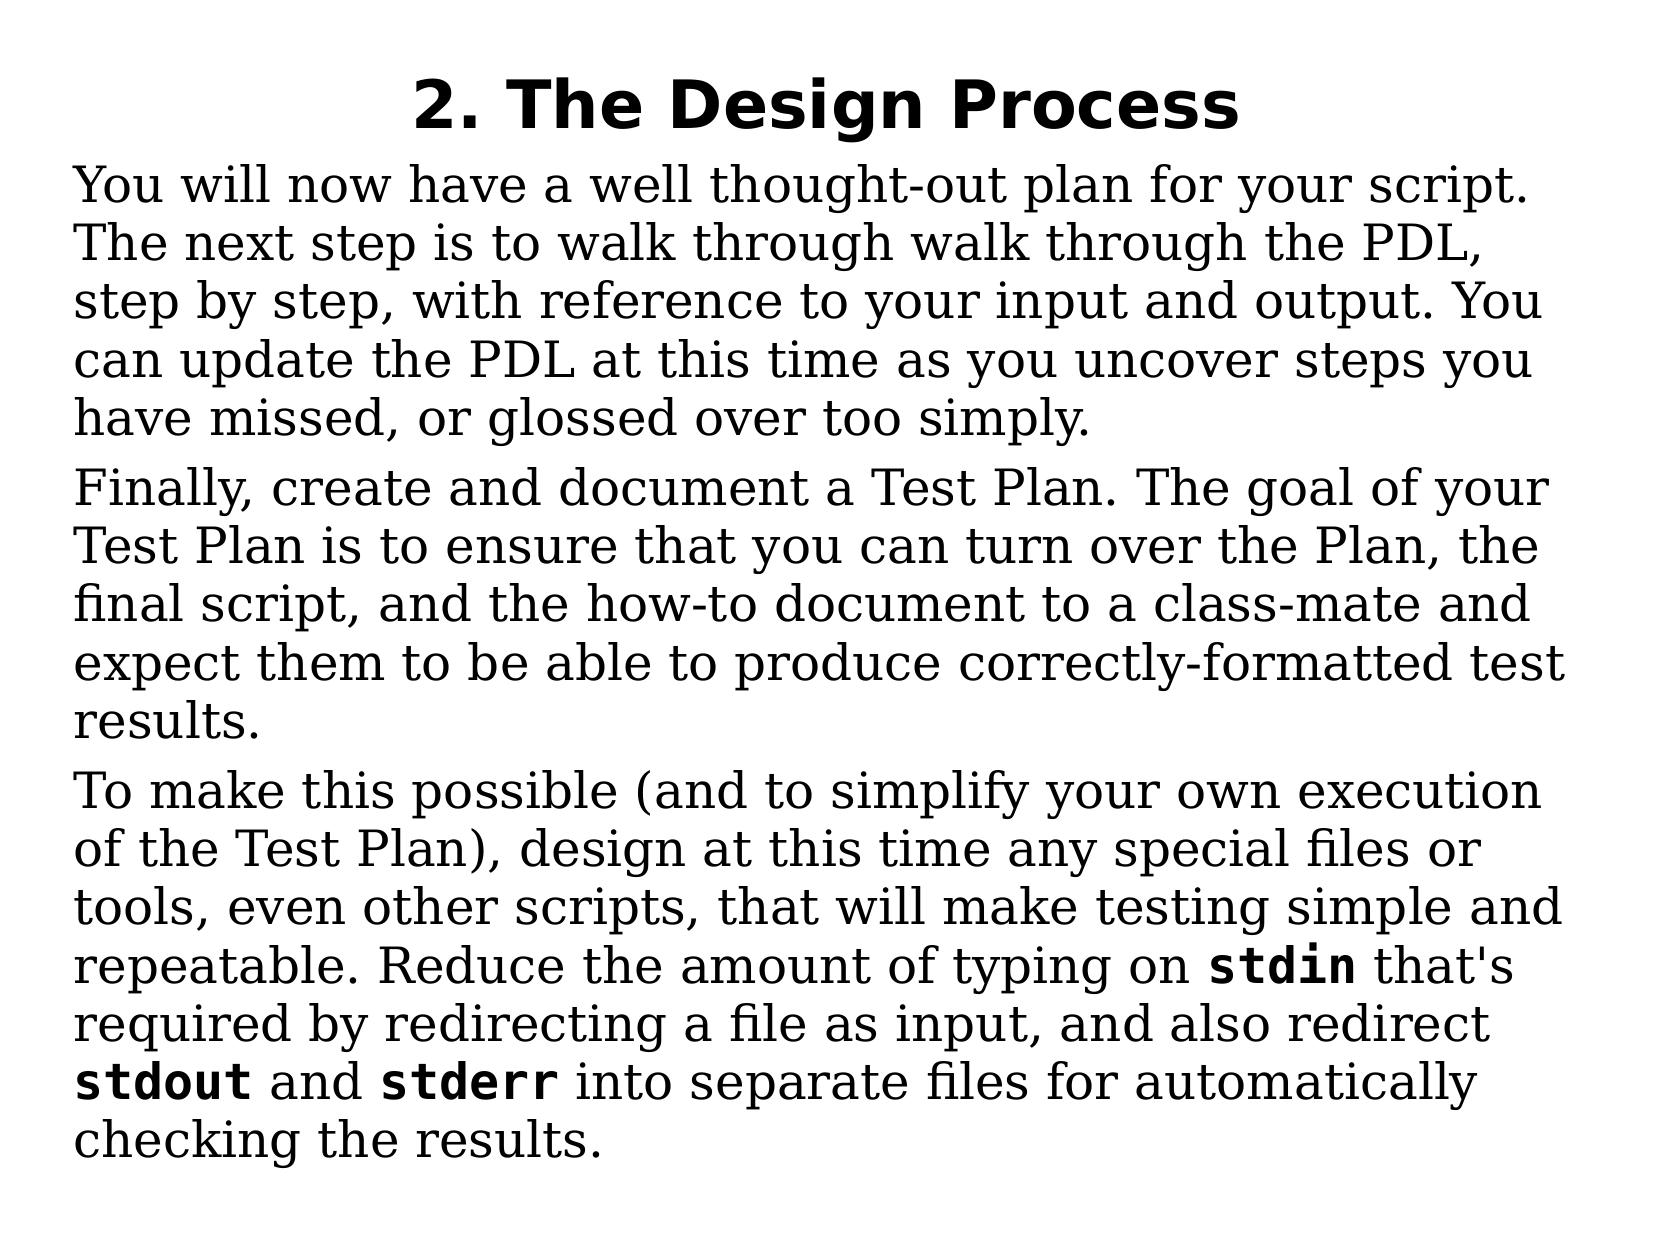

2. The Design Process
You will now have a well thought-out plan for your script. The next step is to walk through walk through the PDL, step by step, with reference to your input and output. You can update the PDL at this time as you uncover steps you have missed, or glossed over too simply.
Finally, create and document a Test Plan. The goal of your Test Plan is to ensure that you can turn over the Plan, the final script, and the how-to document to a class-mate and expect them to be able to produce correctly-formatted test results.
To make this possible (and to simplify your own execution of the Test Plan), design at this time any special files or tools, even other scripts, that will make testing simple and repeatable. Reduce the amount of typing on stdin that's required by redirecting a file as input, and also redirect stdout and stderr into separate files for automatically checking the results.